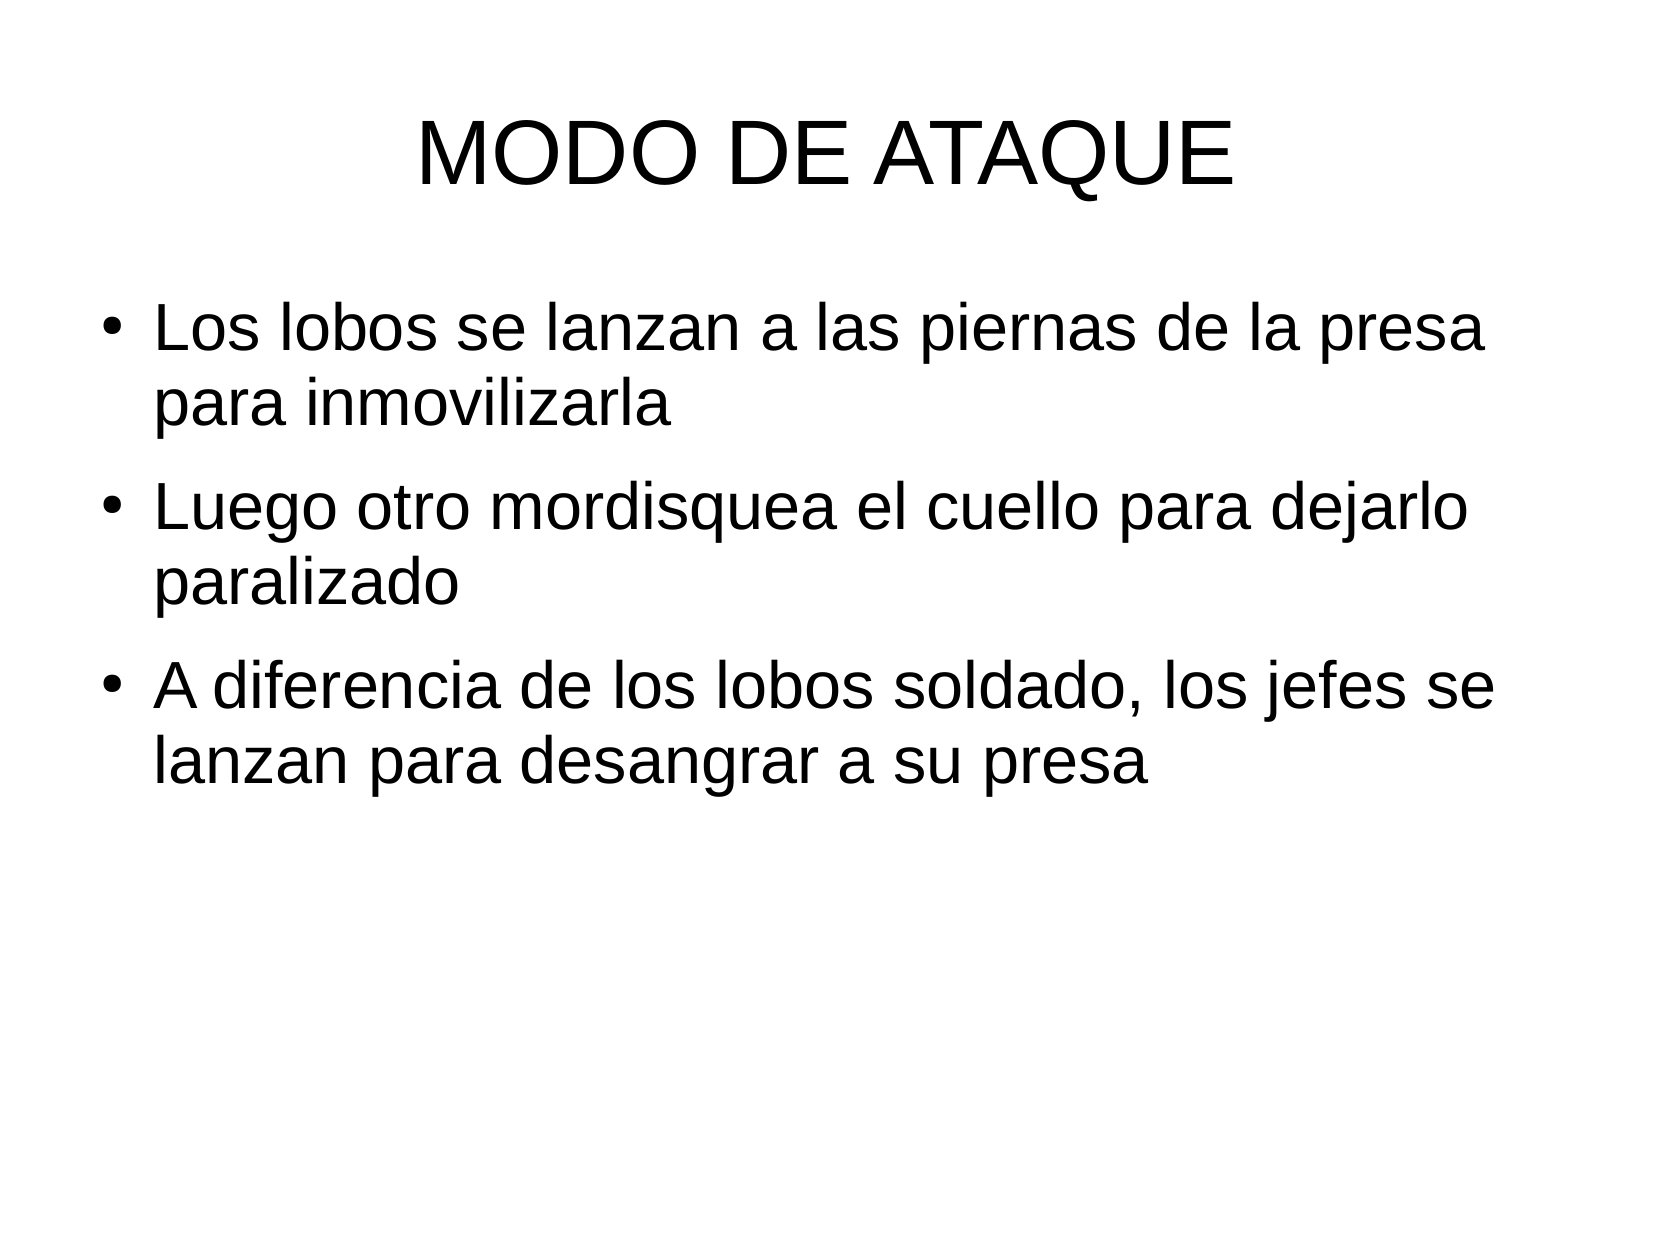

# MODO DE ATAQUE
Los lobos se lanzan a las piernas de la presa para inmovilizarla
Luego otro mordisquea el cuello para dejarlo paralizado
A diferencia de los lobos soldado, los jefes se lanzan para desangrar a su presa